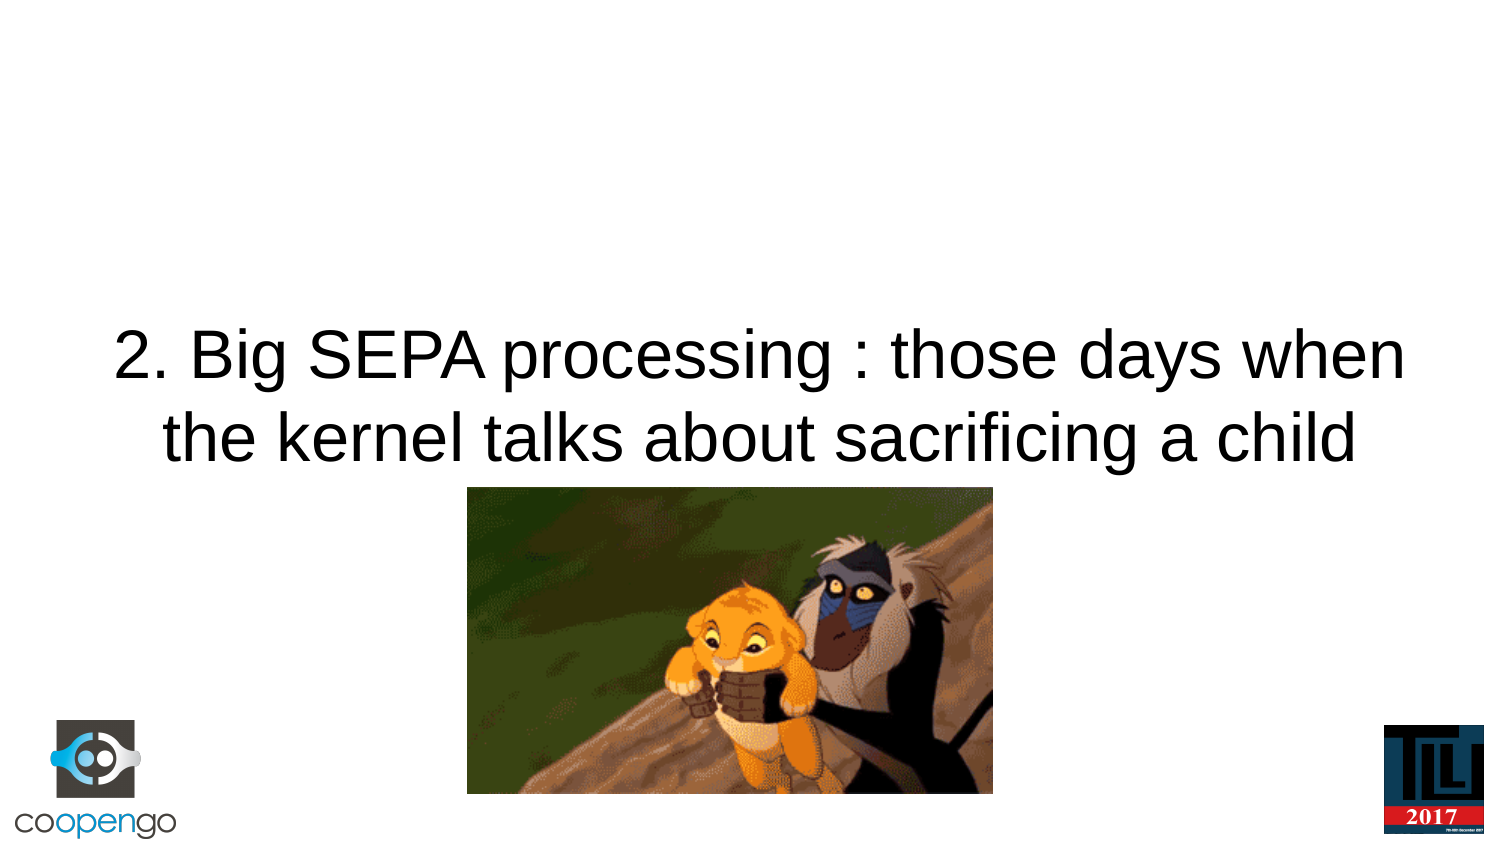

2. Big SEPA processing : those days when the kernel talks about sacrificing a child